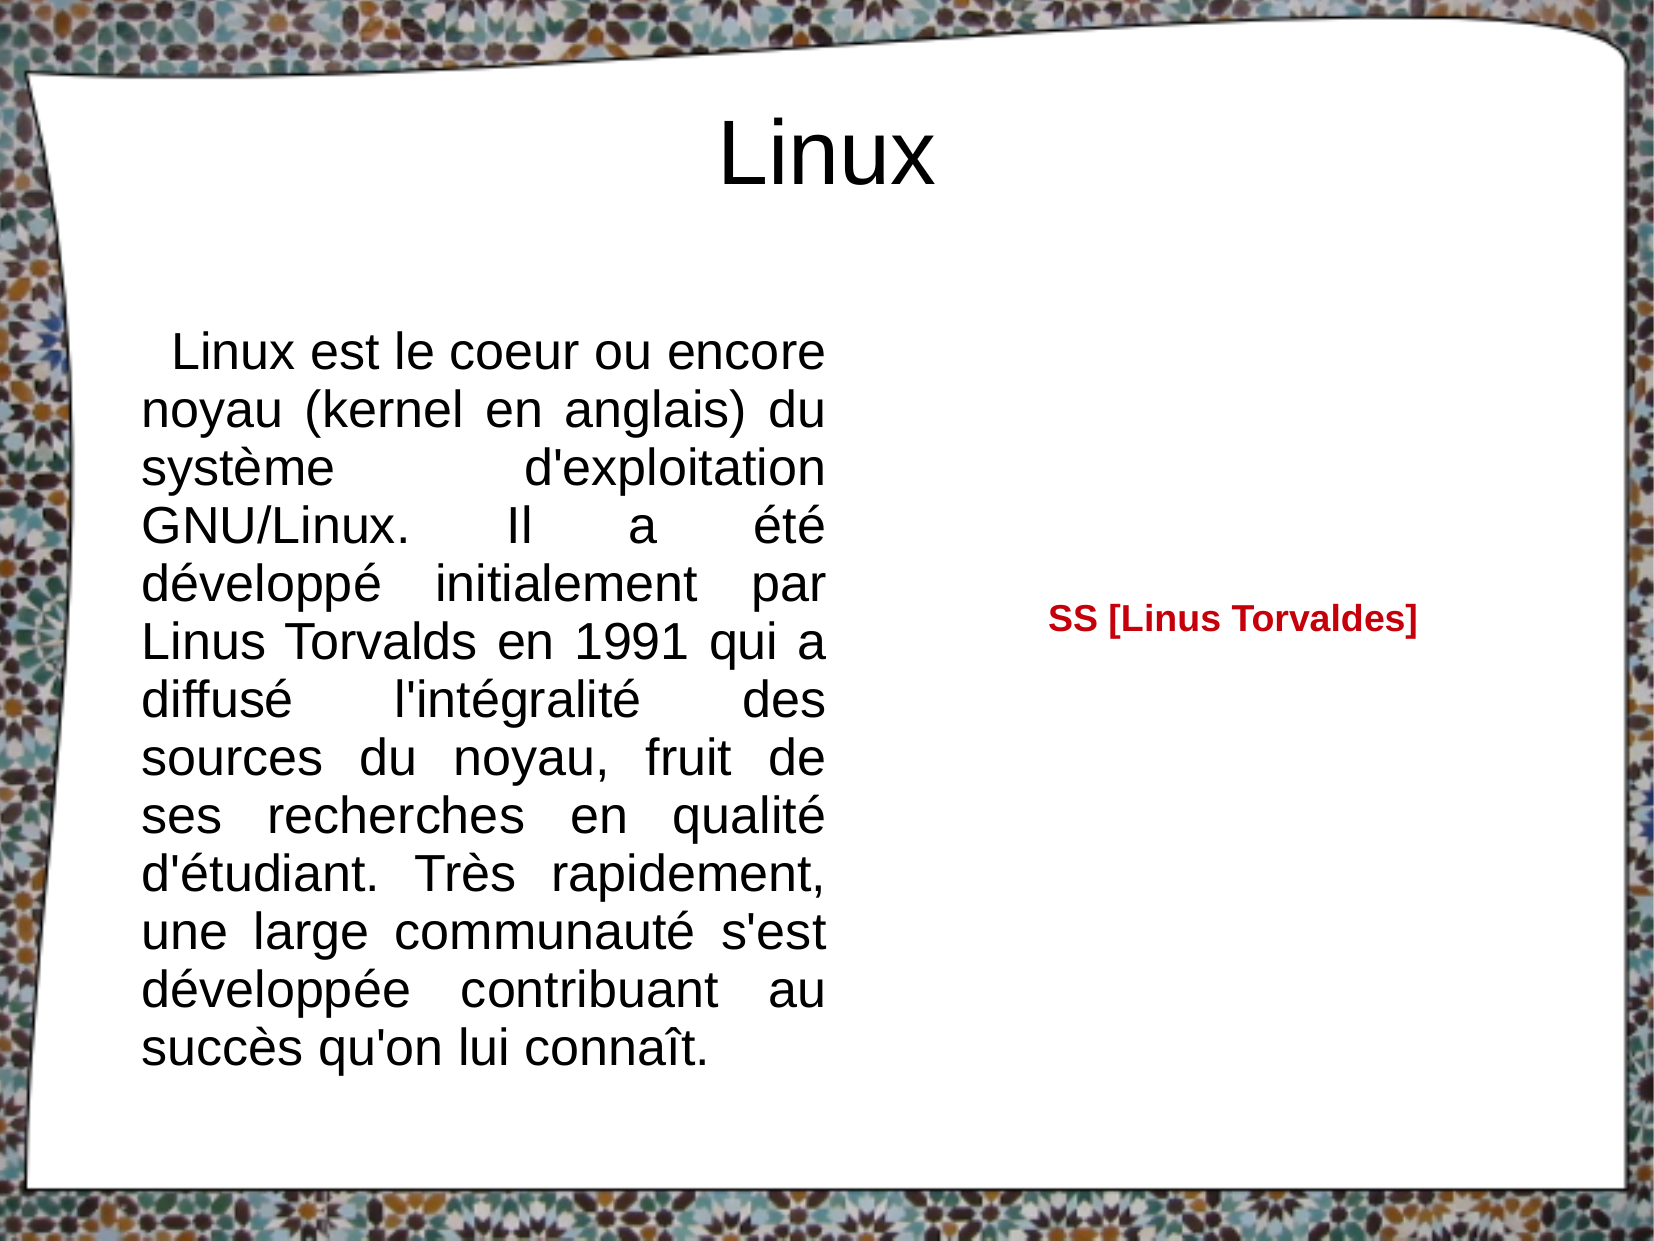

# Linux
Linux est le coeur ou encore noyau (kernel en anglais) du système d'exploitation GNU/Linux. Il a été développé initialement par Linus Torvalds en 1991 qui a diffusé l'intégralité des sources du noyau, fruit de ses recherches en qualité d'étudiant. Très rapidement, une large communauté s'est développée contribuant au succès qu'on lui connaît.
SS [Linus Torvaldes]
Linux : Le quoi, le pourquoi et le comment (Nibrass/Oujda)